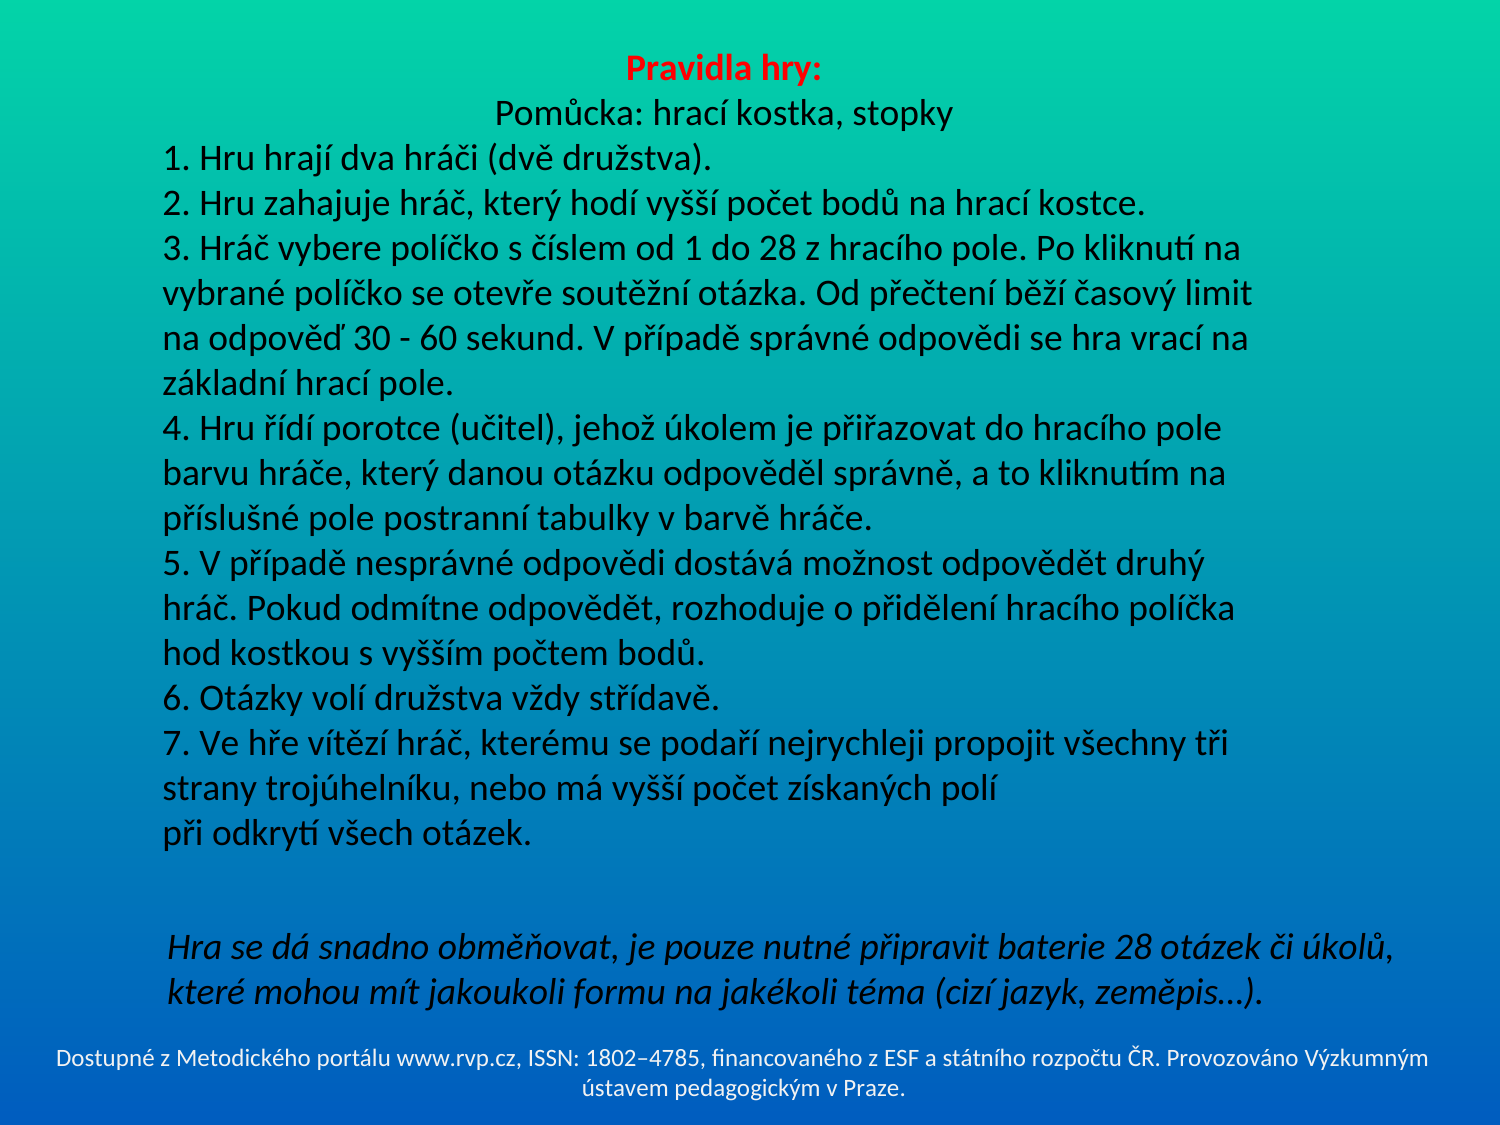

Pravidla hry:
Pomůcka: hrací kostka, stopky
 Hru hrají dva hráči (dvě družstva).
 Hru zahajuje hráč, který hodí vyšší počet bodů na hrací kostce.
 Hráč vybere políčko s číslem od 1 do 28 z hracího pole. Po kliknutí na vybrané políčko se otevře soutěžní otázka. Od přečtení běží časový limit na odpověď 30 - 60 sekund. V případě správné odpovědi se hra vrací na základní hrací pole.
 Hru řídí porotce (učitel), jehož úkolem je přiřazovat do hracího pole barvu hráče, který danou otázku odpověděl správně, a to kliknutím na příslušné pole postranní tabulky v barvě hráče.
 V případě nesprávné odpovědi dostává možnost odpovědět druhý hráč. Pokud odmítne odpovědět, rozhoduje o přidělení hracího políčka hod kostkou s vyšším počtem bodů.
 Otázky volí družstva vždy střídavě.
 Ve hře vítězí hráč, kterému se podaří nejrychleji propojit všechny tři strany trojúhelníku, nebo má vyšší počet získaných polí
při odkrytí všech otázek.
Hra se dá snadno obměňovat, je pouze nutné připravit baterie 28 otázek či úkolů, které mohou mít jakoukoli formu na jakékoli téma (cizí jazyk, zeměpis…).
Dostupné z Metodického portálu www.rvp.cz, ISSN: 1802–4785, financovaného z ESF a státního rozpočtu ČR. Provozováno Výzkumným ústavem pedagogickým v Praze.